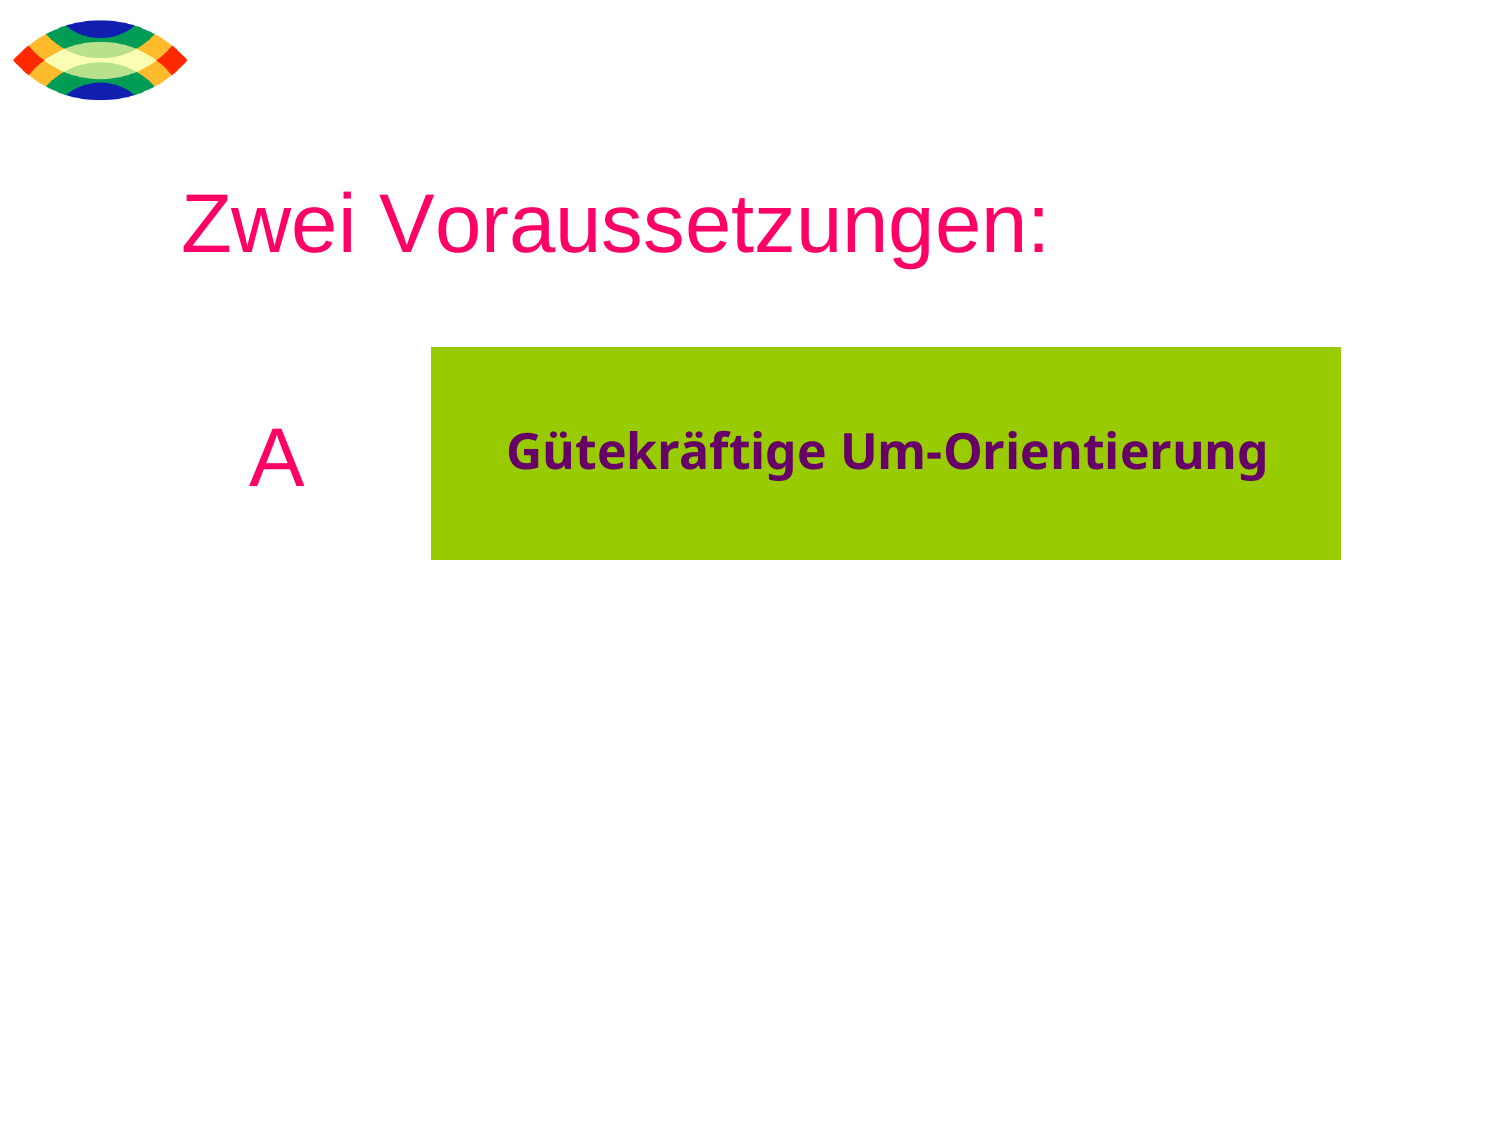

# Zwei Voraussetzungen: A B
Gütekräftige Um-Orientierung
Ein neuer Rahmen für Konflikte
(Reframing)